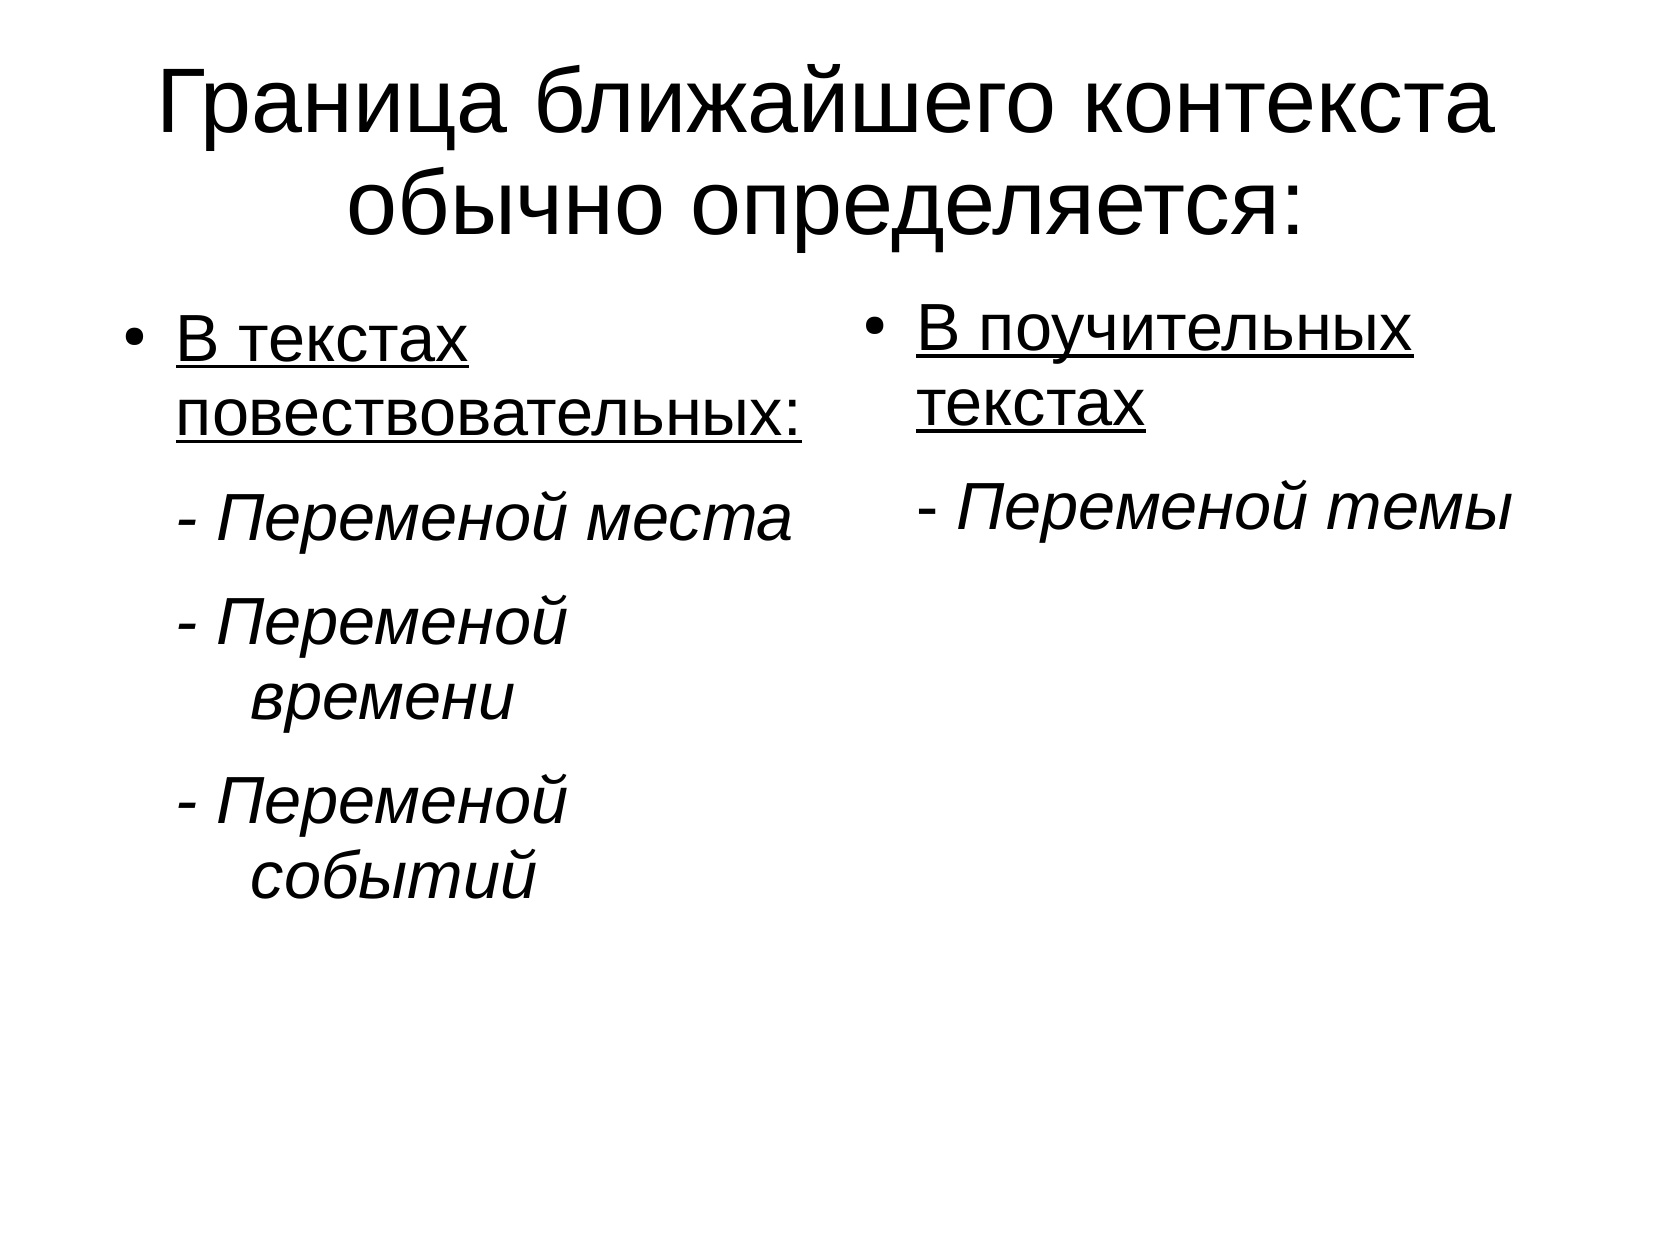

# Граница ближайшего контекста обычно определяется:
В поучительных текстах
- Переменой темы
В текстах повествовательных:
- Переменой места
- Переменой 	времени
- Переменой 				событий